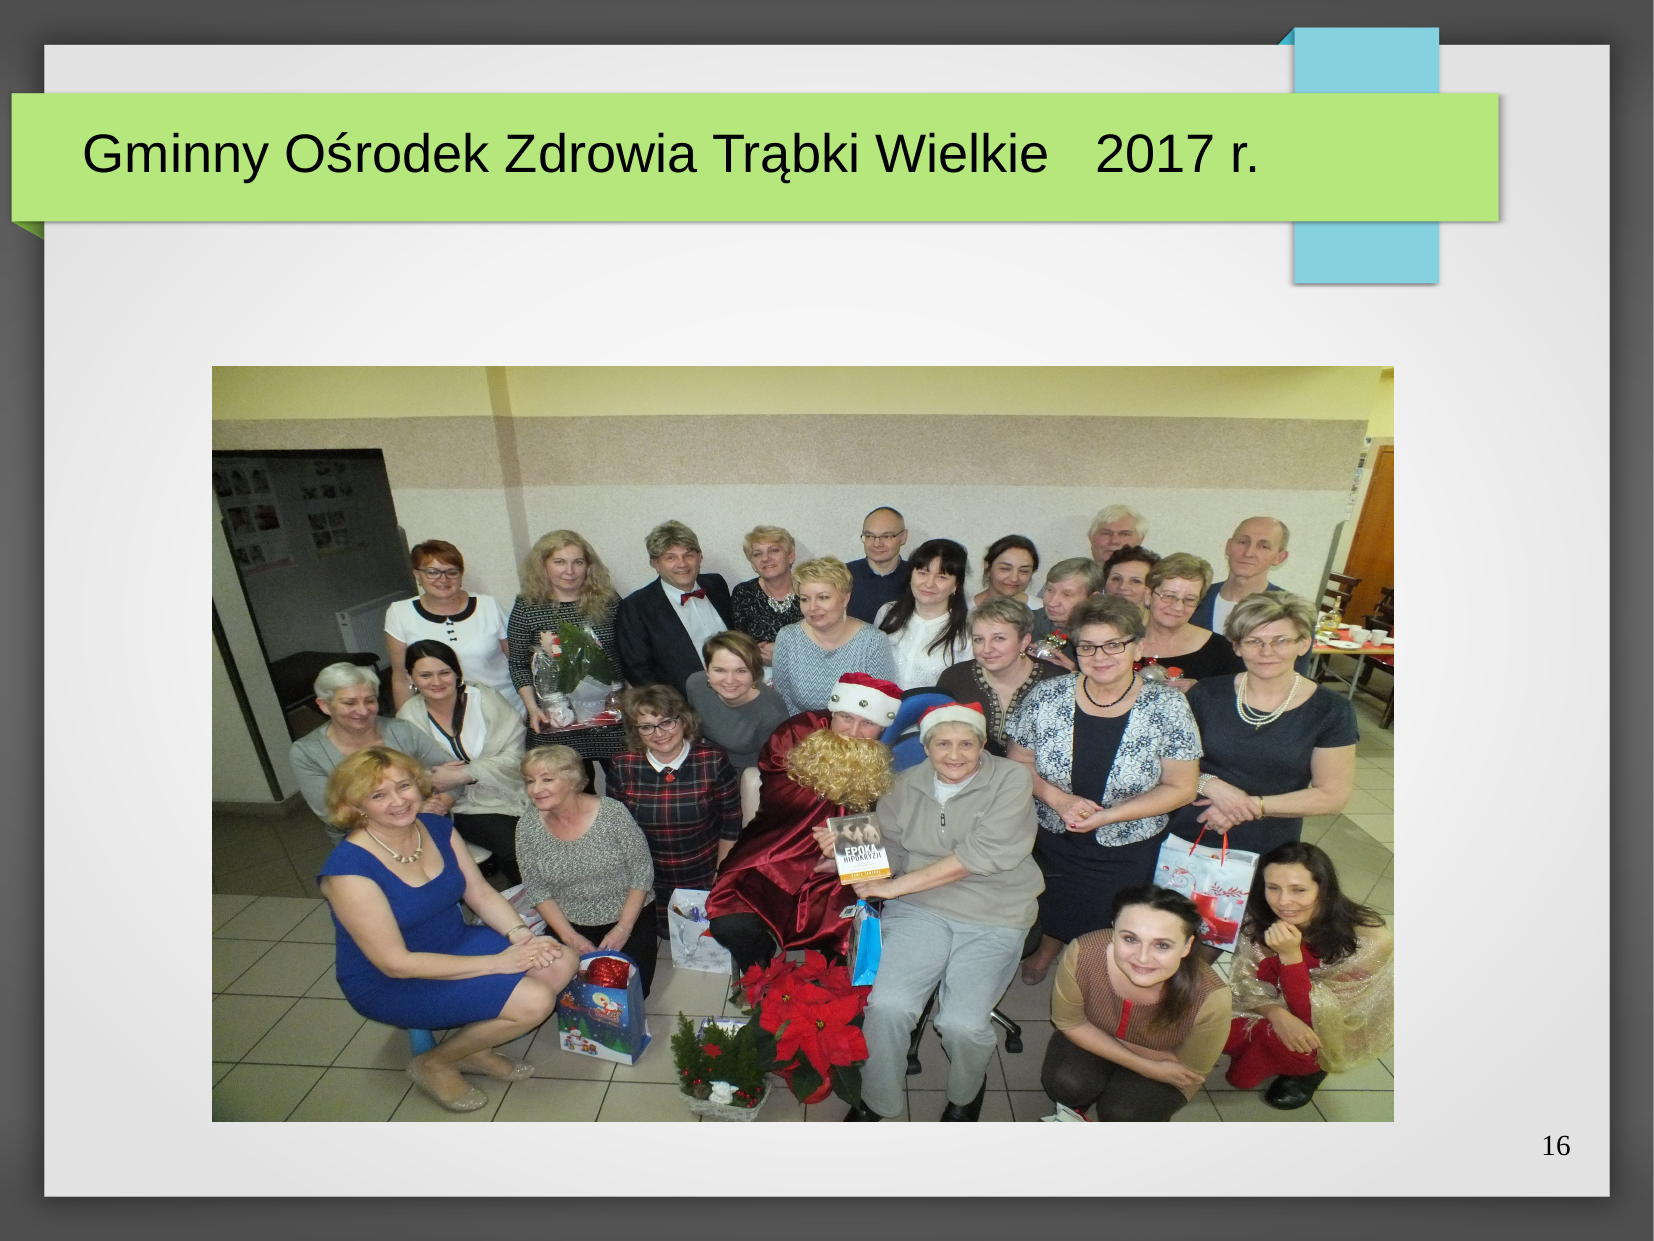

# Gminny Ośrodek Zdrowia Trąbki Wielkie 2017 r.
Dziękuję za uwagę.
16